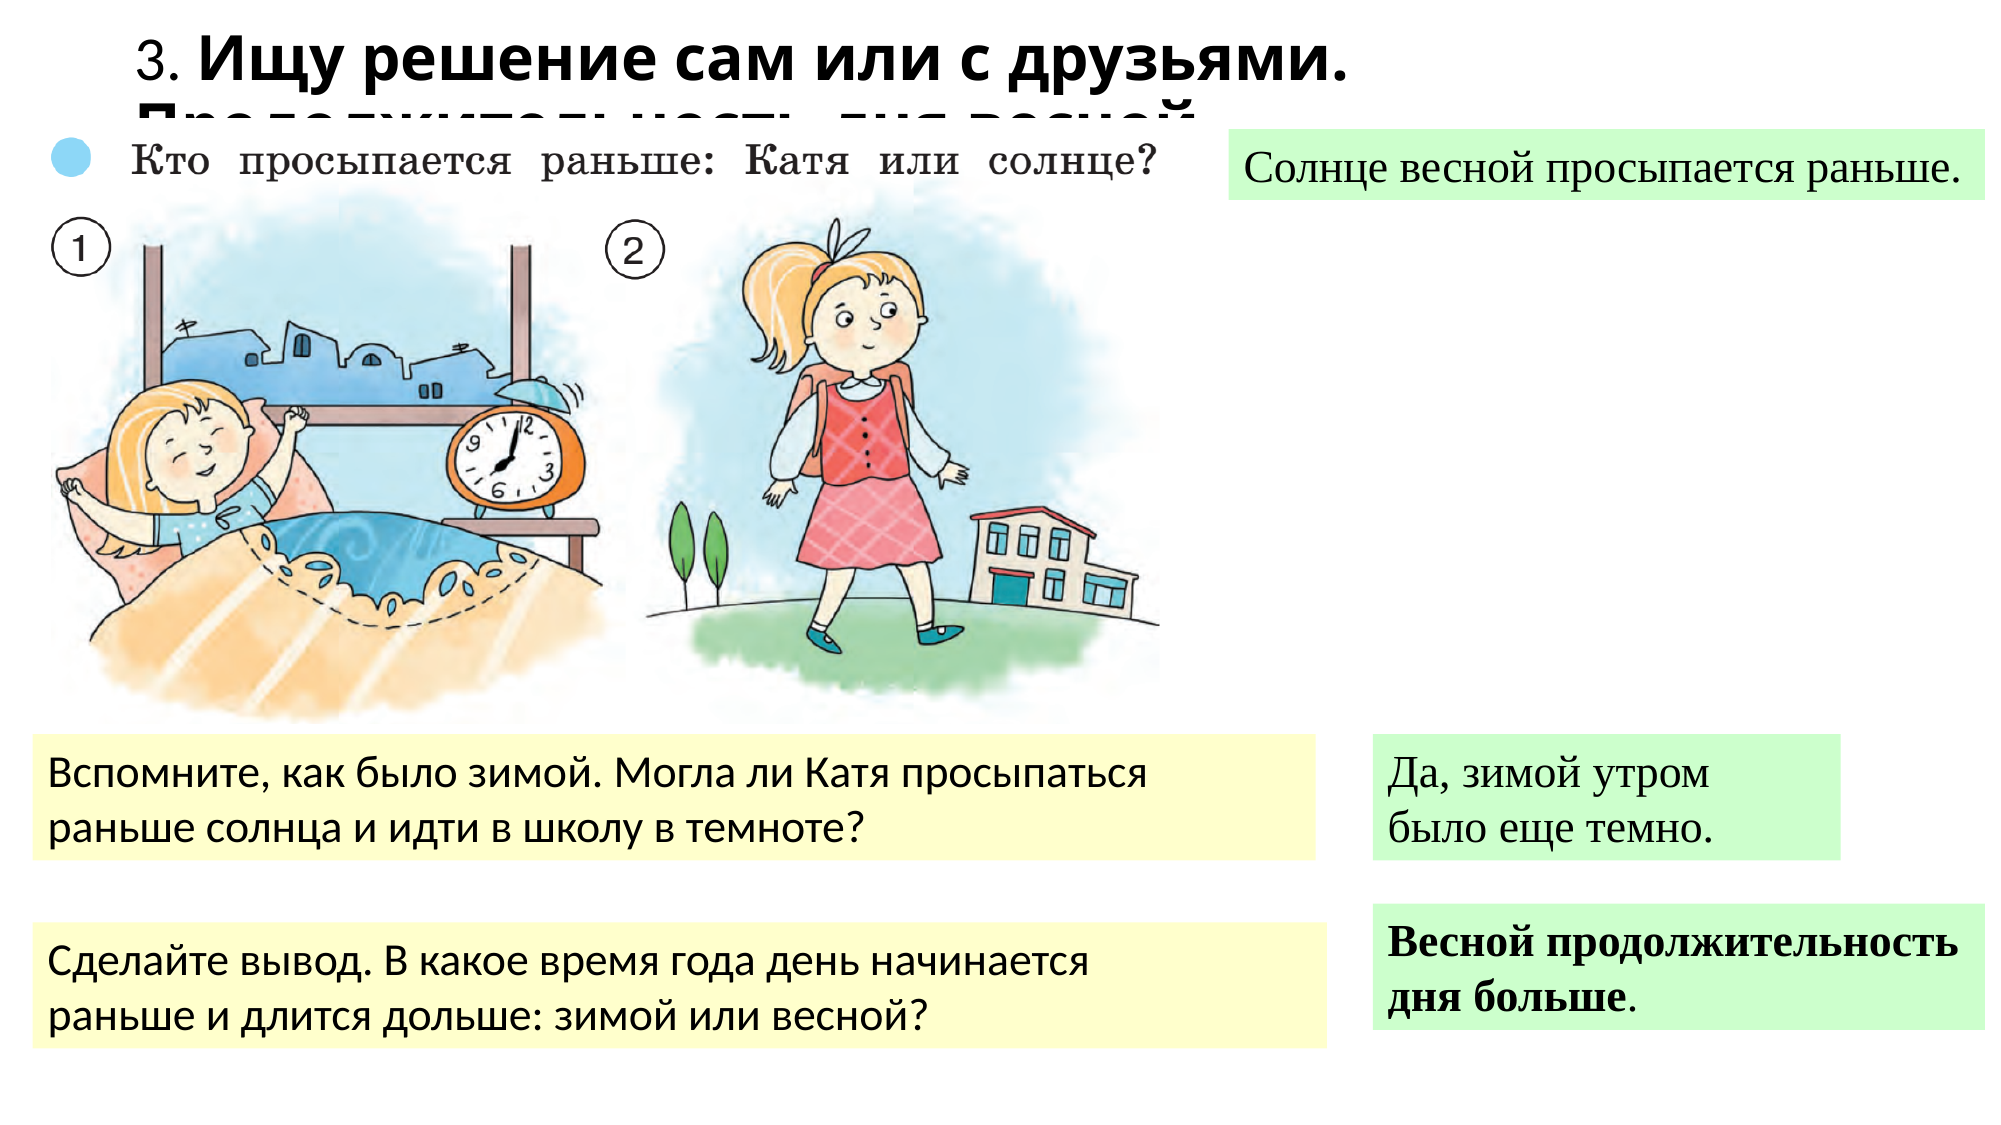

# 3. Ищу решение сам или с друзьями. Продолжительность дня весной
Солнце весной просыпается раньше.
Вспомните, как было зимой. Могла ли Катя просыпаться раньше солнца и идти в школу в темноте?
Да, зимой утром
было еще темно.
Весной продолжительность дня больше.
Сделайте вывод. В какое время года день начинается
раньше и длится дольше: зимой или весной?